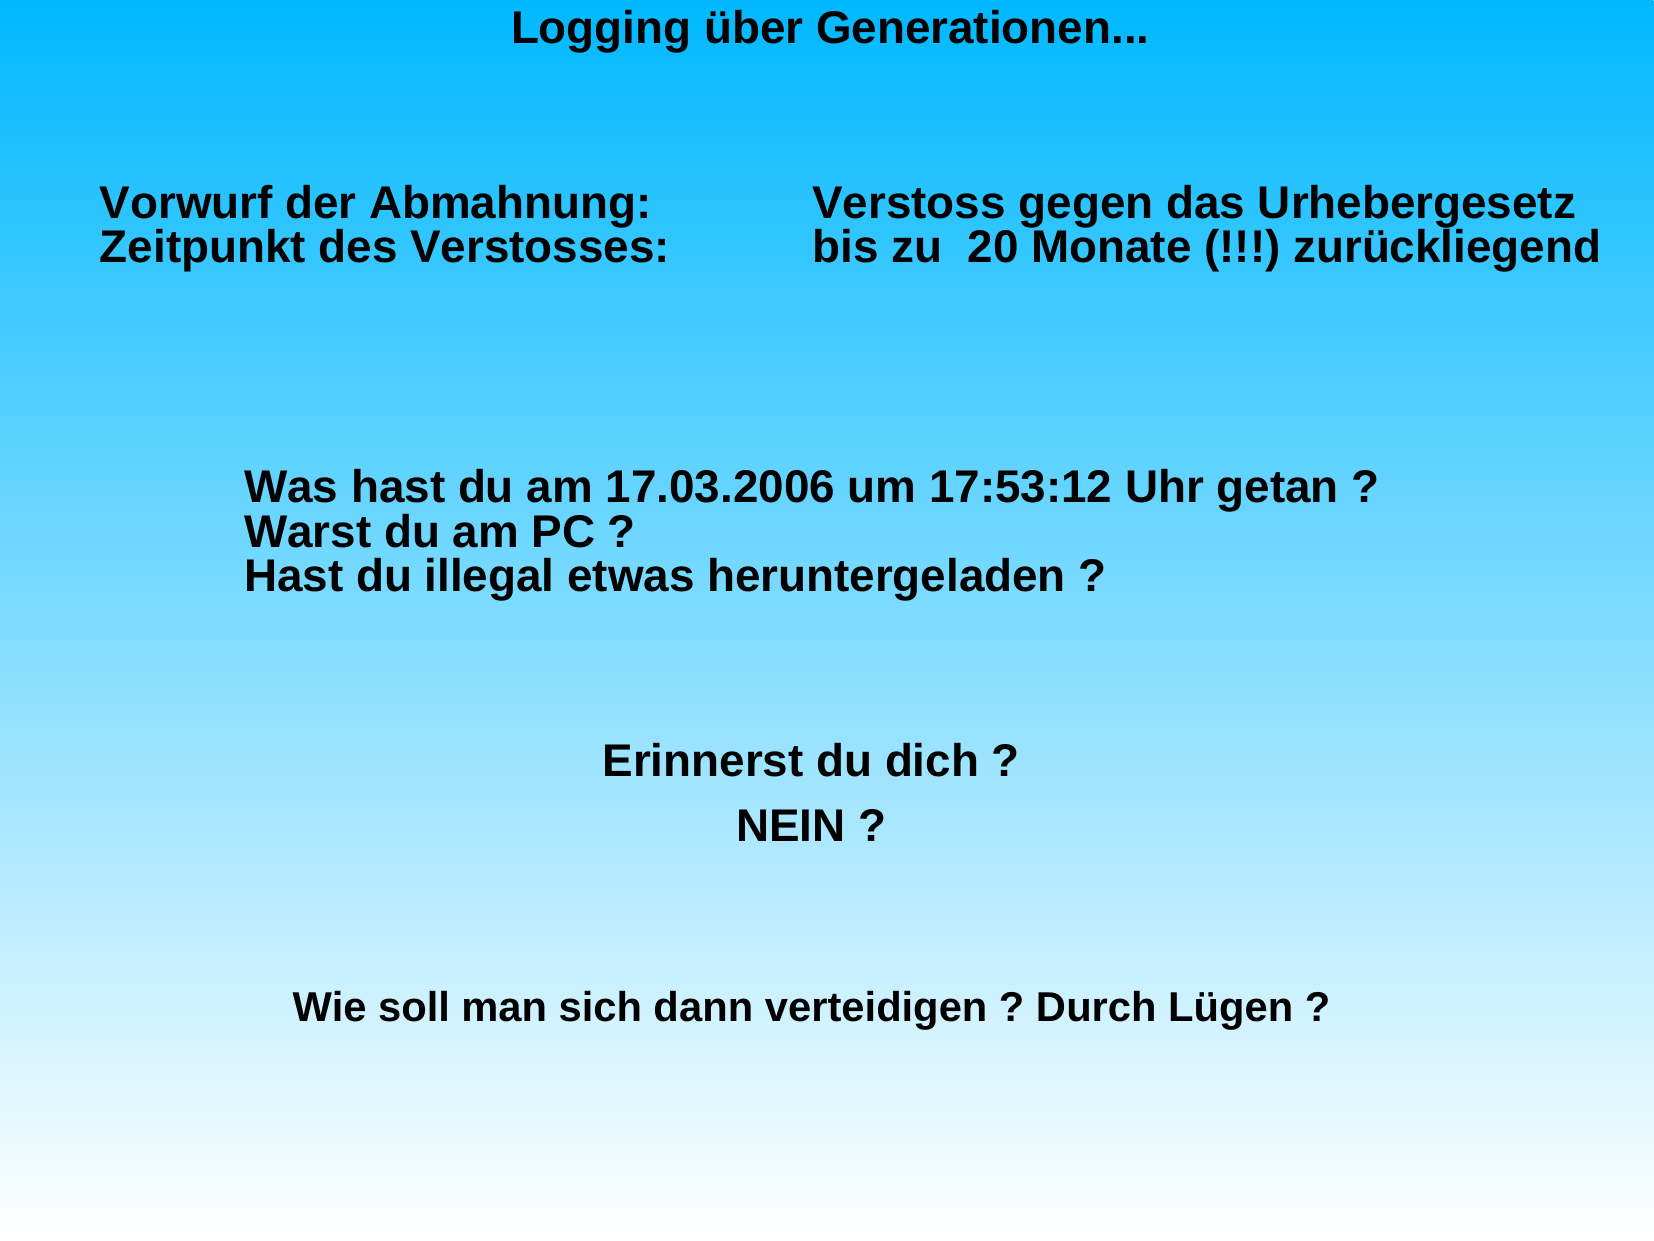

Logging über Generationen...
Vorwurf der Abmahnung: 		Verstoss gegen das Urhebergesetz
Zeitpunkt des Verstosses: 		bis zu 20 Monate (!!!) zurückliegend
Was hast du am 17.03.2006 um 17:53:12 Uhr getan ?
Warst du am PC ?
Hast du illegal etwas heruntergeladen ?
Erinnerst du dich ?
NEIN ?
Wie soll man sich dann verteidigen ? Durch Lügen ?